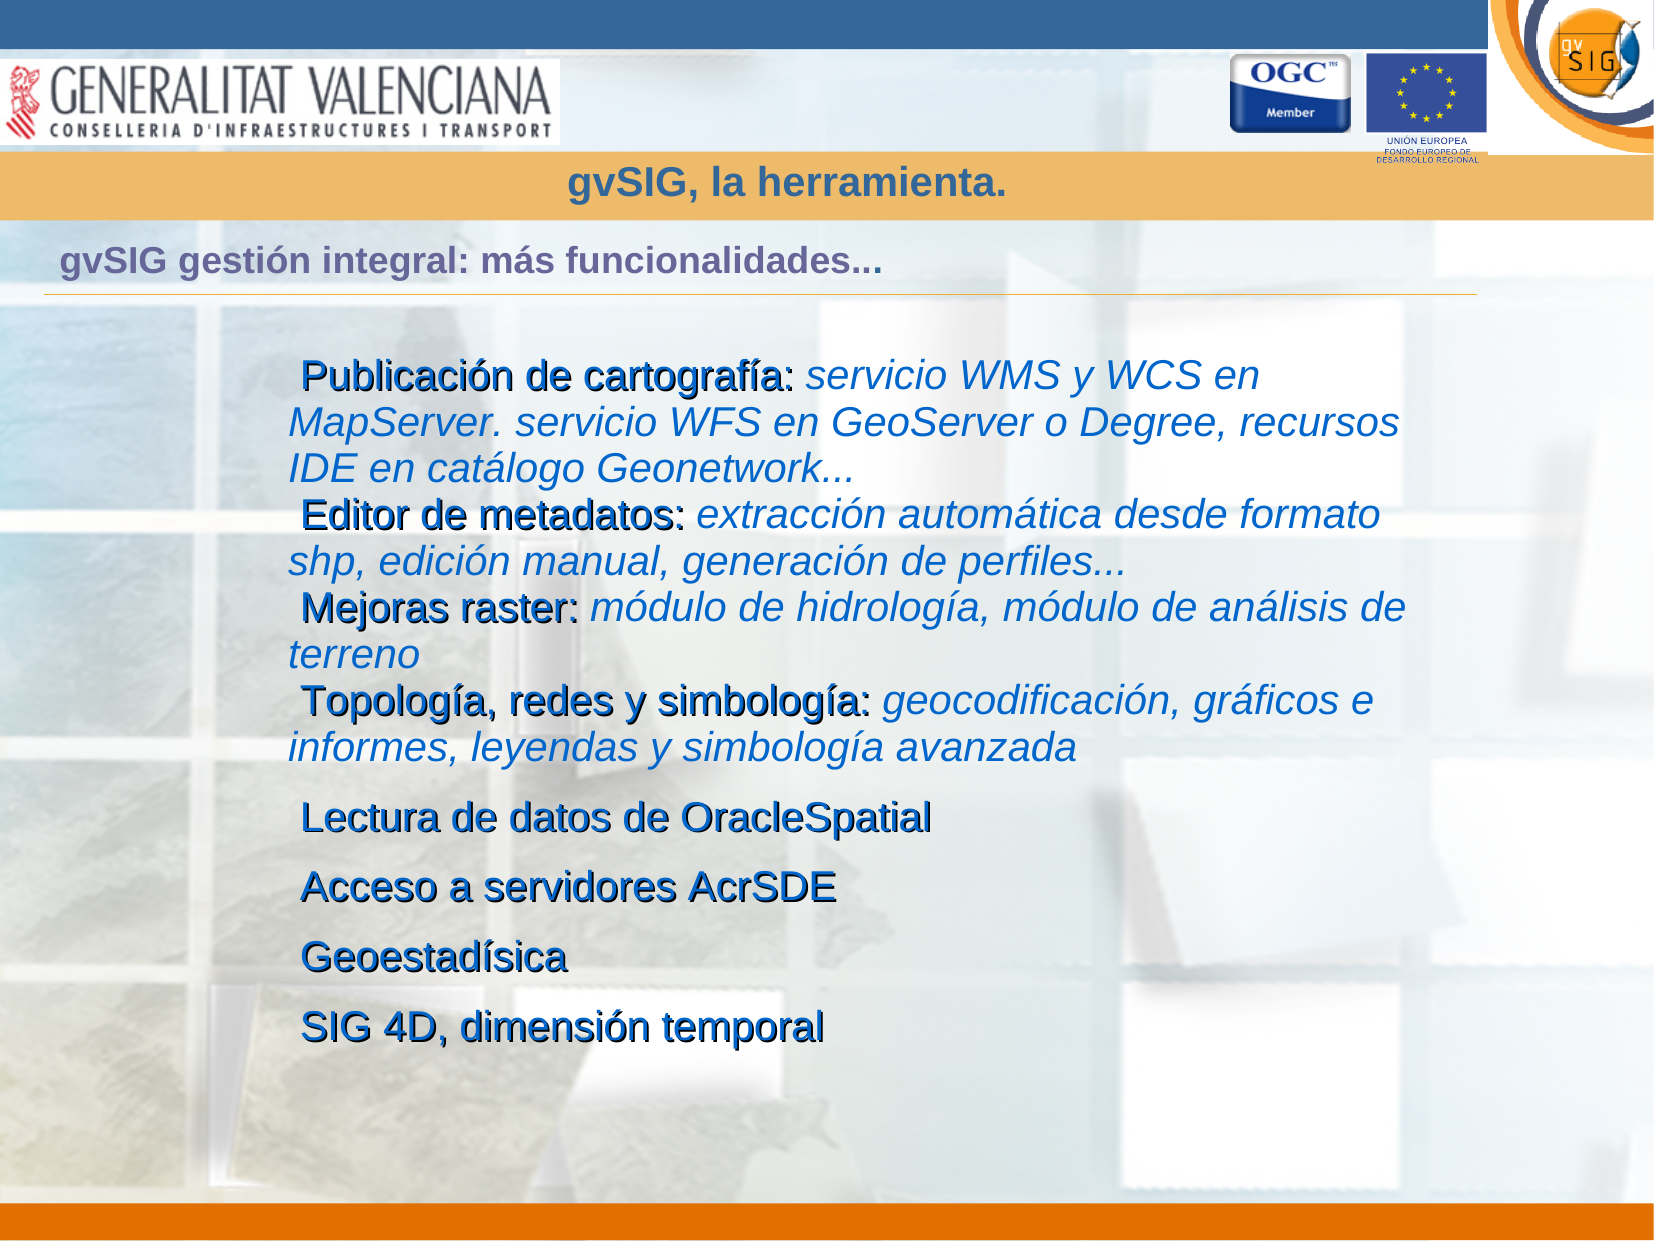

gvSIG, la herramienta.
gvSIG gestión integral: más funcionalidades...
 Publicación de cartografía: servicio WMS y WCS en MapServer. servicio WFS en GeoServer o Degree, recursos IDE en catálogo Geonetwork...
 Editor de metadatos: extracción automática desde formato shp, edición manual, generación de perfiles...
 Mejoras raster: módulo de hidrología, módulo de análisis de terreno
 Topología, redes y simbología: geocodificación, gráficos e informes, leyendas y simbología avanzada
 Lectura de datos de OracleSpatial
 Acceso a servidores AcrSDE
 Geoestadísica
 SIG 4D, dimensión temporal